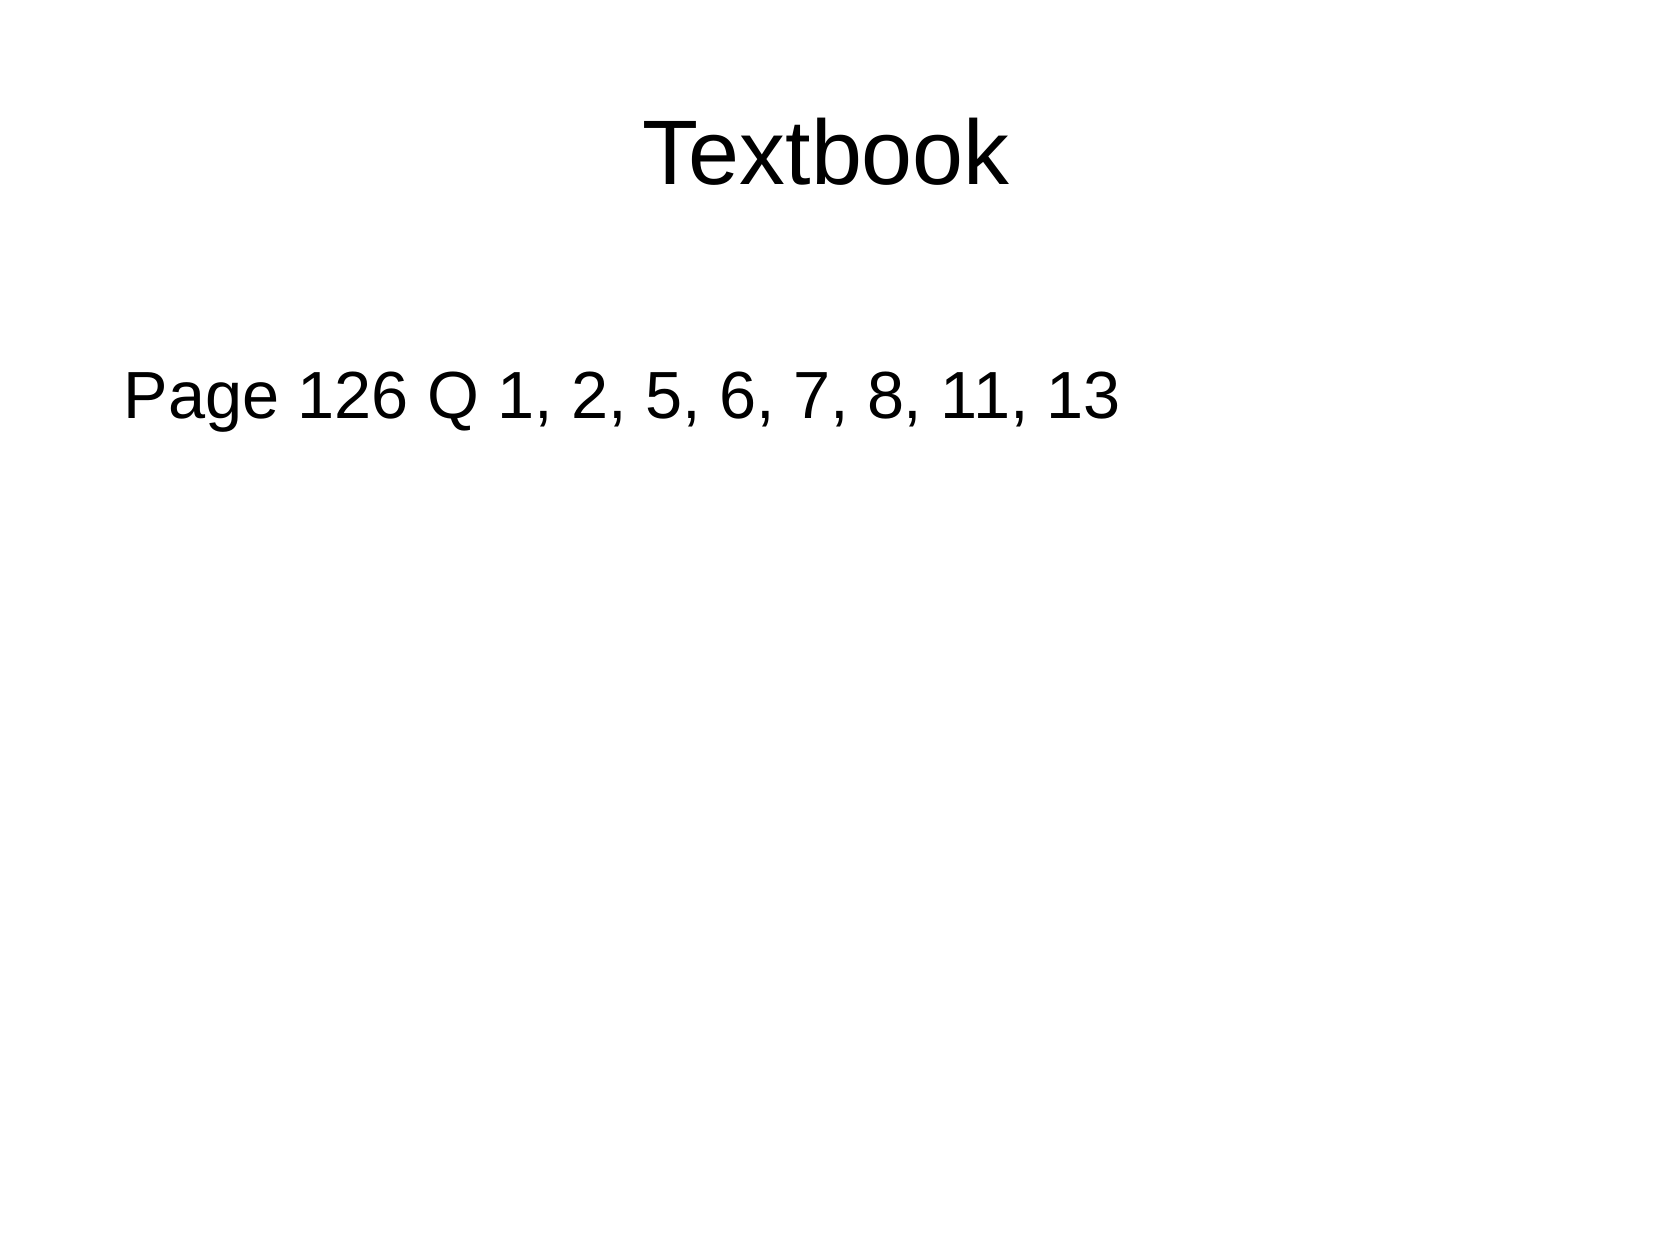

# Textbook
Page 126 Q 1, 2, 5, 6, 7, 8, 11, 13